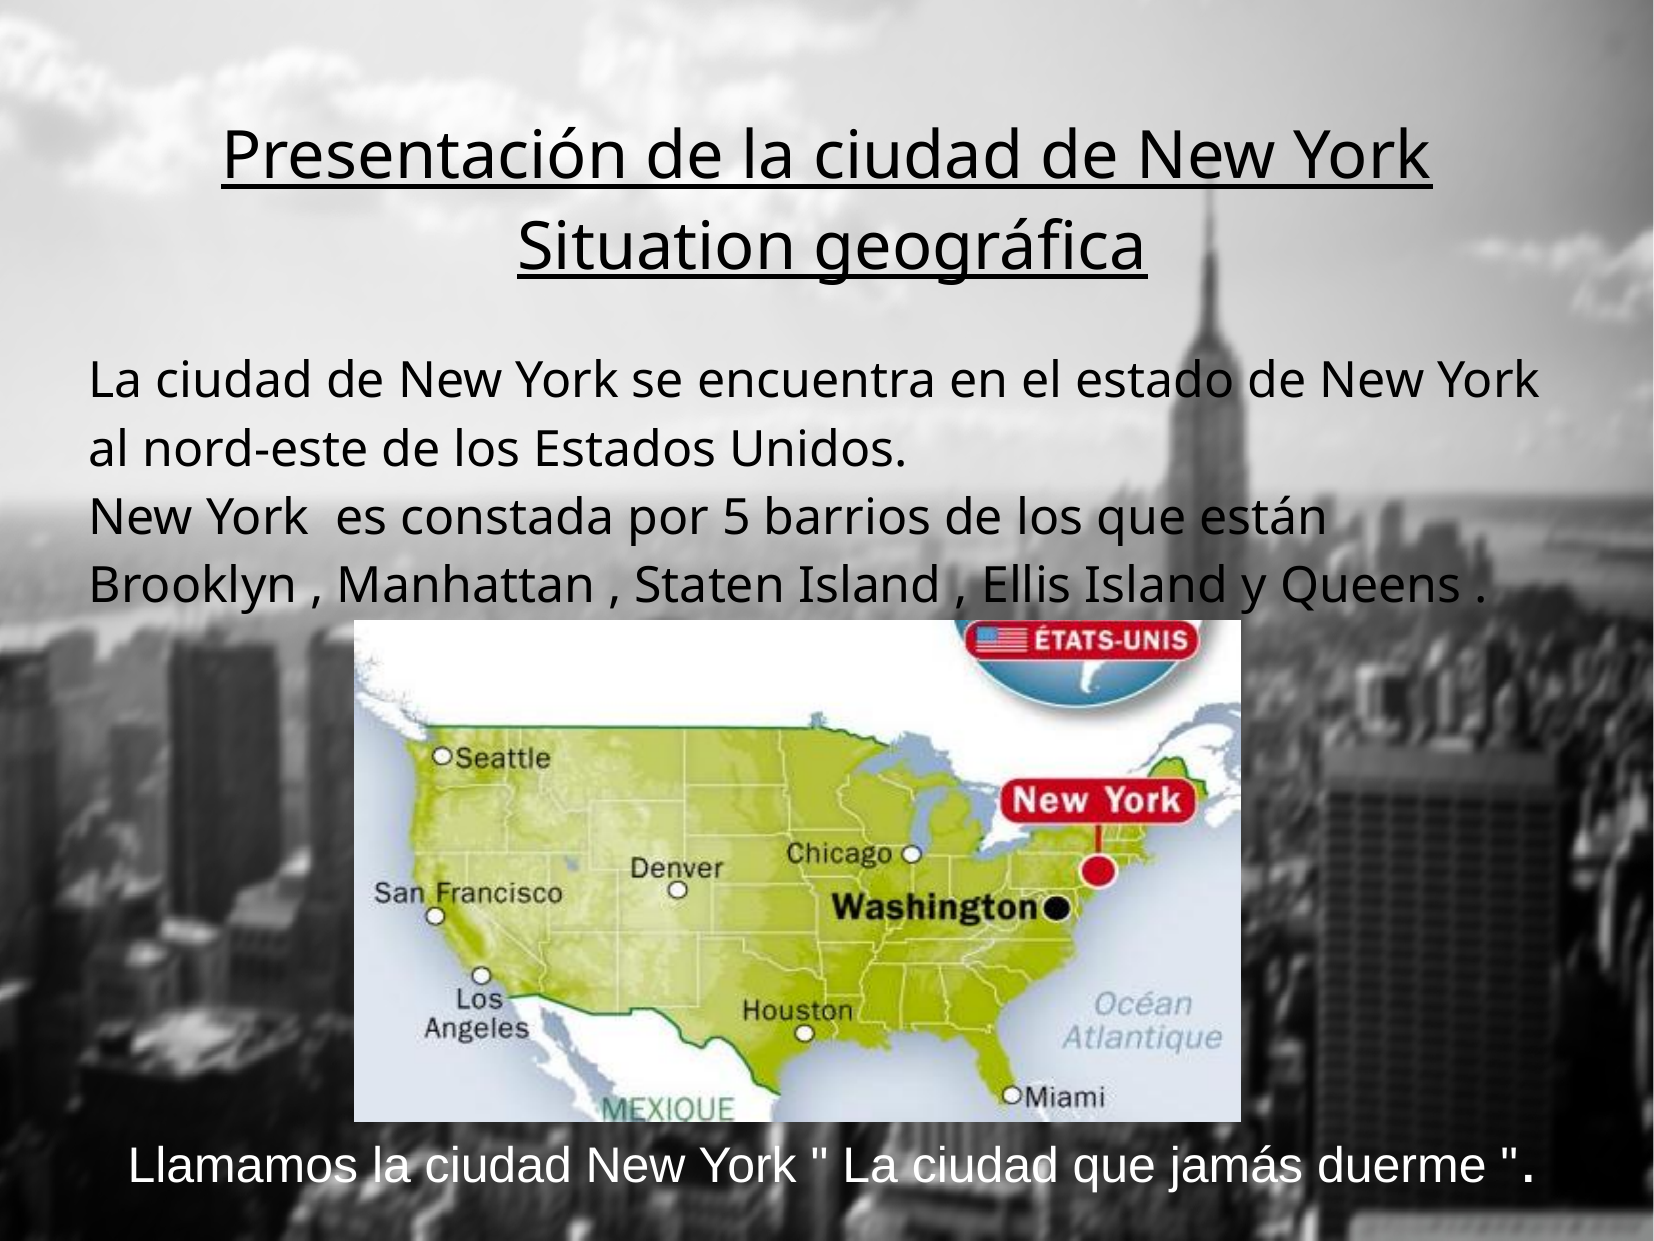

# Presentación de la ciudad de New York
Situation geográfica
La ciudad de New York se encuentra en el estado de New York al nord-este de los Estados Unidos.
New York es constada por 5 barrios de los que están Brooklyn , Manhattan , Staten Island , Ellis Island y Queens .
Llamamos la ciudad New York " La ciudad que jamás duerme ".